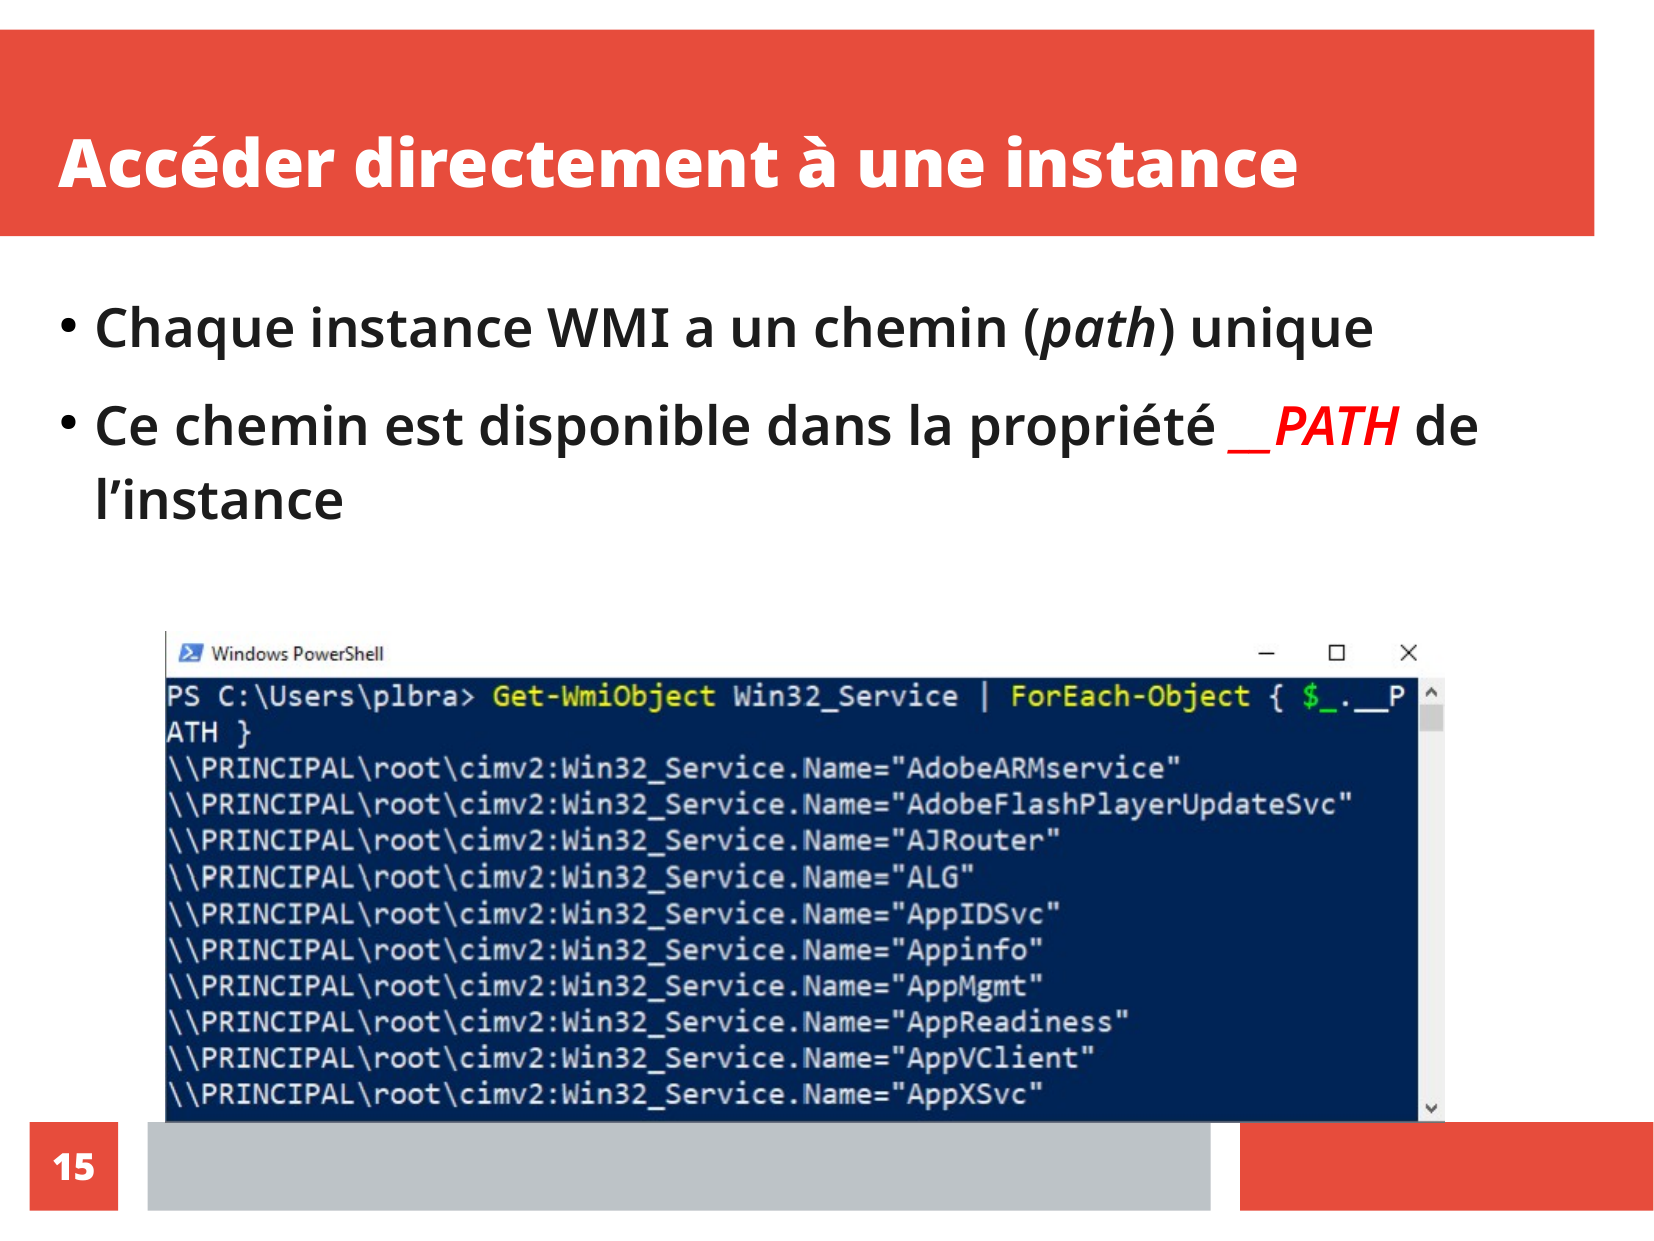

# Accéder directement à une instance
Chaque instance WMI a un chemin (path) unique
Ce chemin est disponible dans la propriété __PATH de l’instance
15